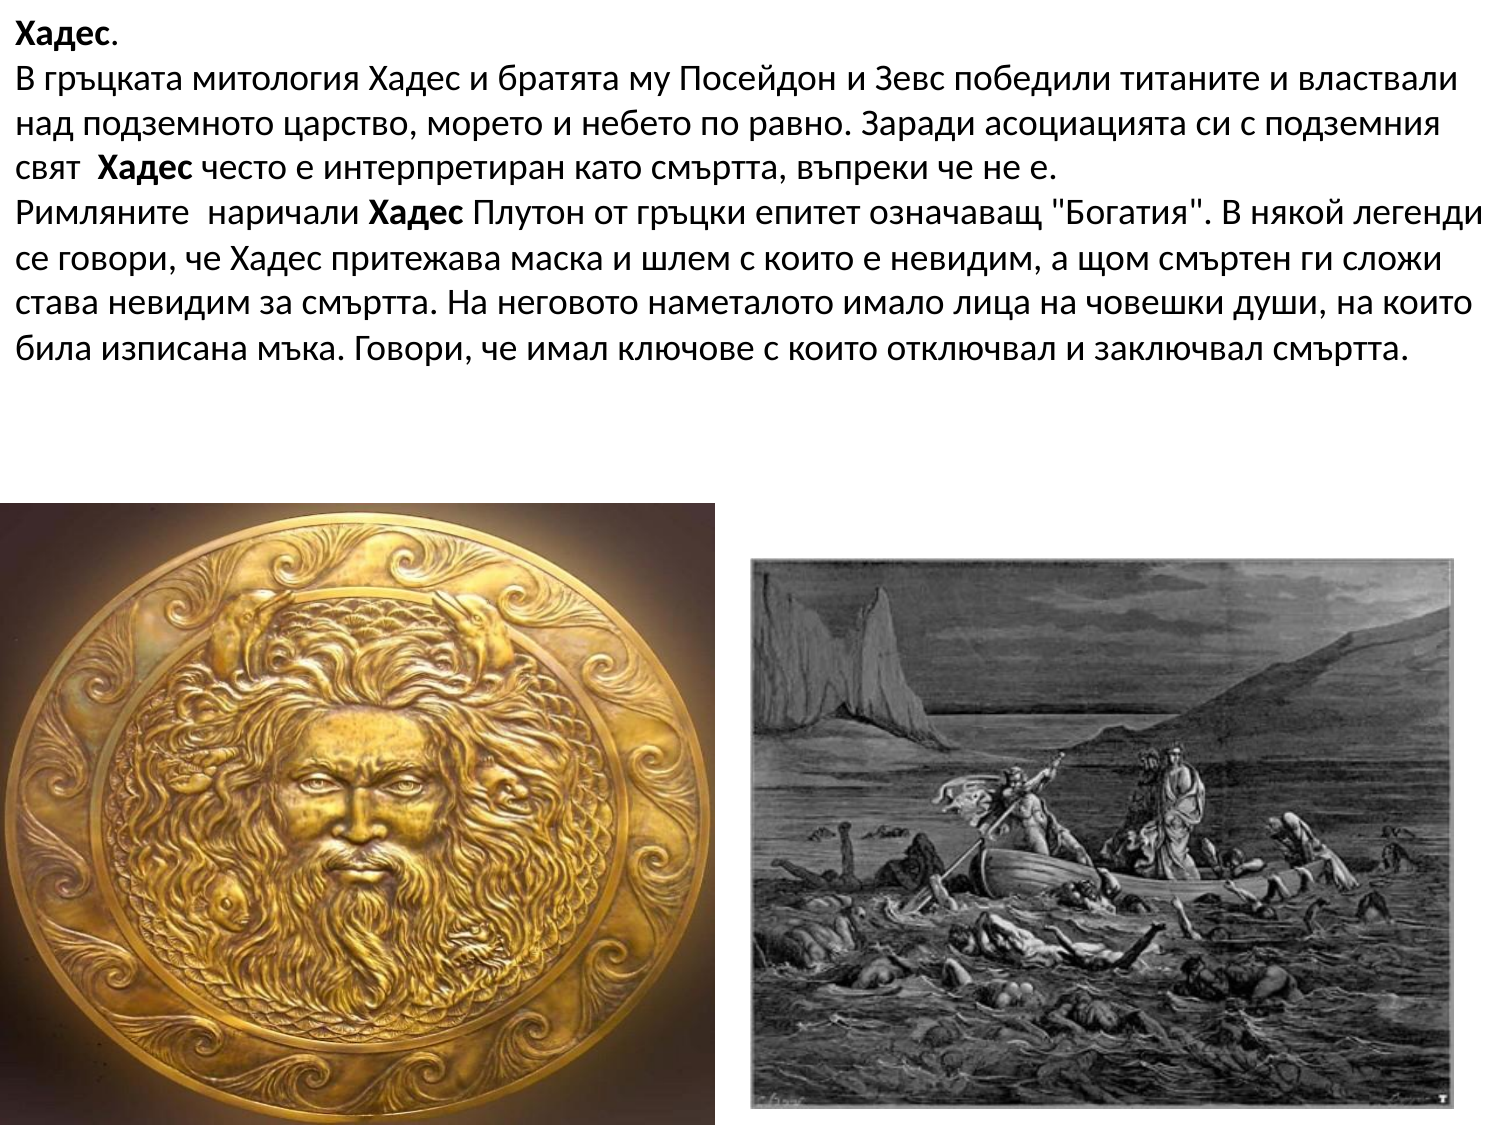

Хадес.
В гръцката митология Хадес и братята му Посейдон и Зевс победили титаните и властвали над подземното царство, морето и небето по равно. Заради асоциацията си с подземния свят Хадес често е интерпретиран като смъртта, въпреки че не е.
Римляните наричали Хадес Плутон от гръцки епитет означаващ "Богатия". В някой легенди се говори, че Хадес притежава маска и шлем с които е невидим, а щом смъртен ги сложи става невидим за смъртта. На неговото наметалото имало лица на човешки души, на които била изписана мъка. Говори, че имал ключове с които отключвал и заключвал смъртта.